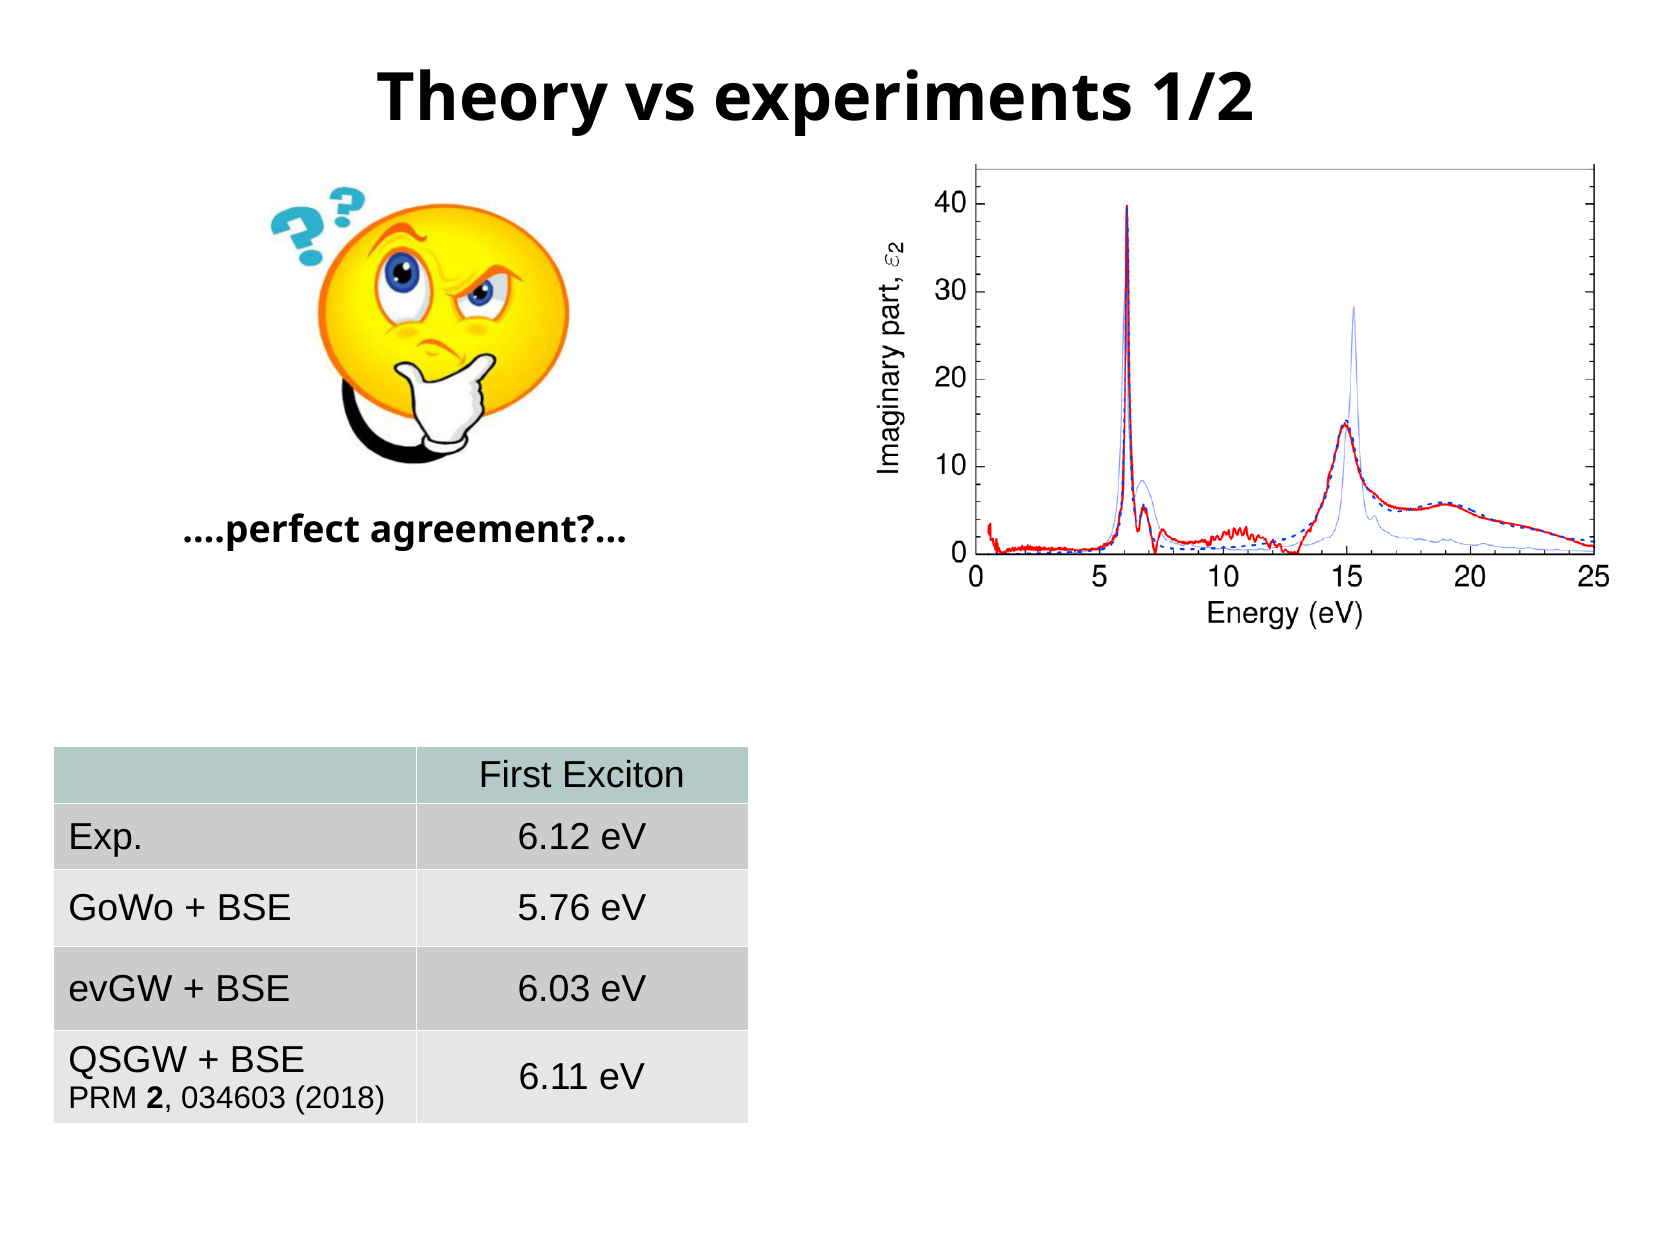

# Theory vs experiments 1/2
….perfect agreement?...
| | First Exciton |
| --- | --- |
| Exp. | 6.12 eV |
| GoWo + BSE | 5.76 eV |
| evGW + BSE | 6.03 eV |
| QSGW + BSE PRM 2, 034603 (2018) | 6.11 eV |